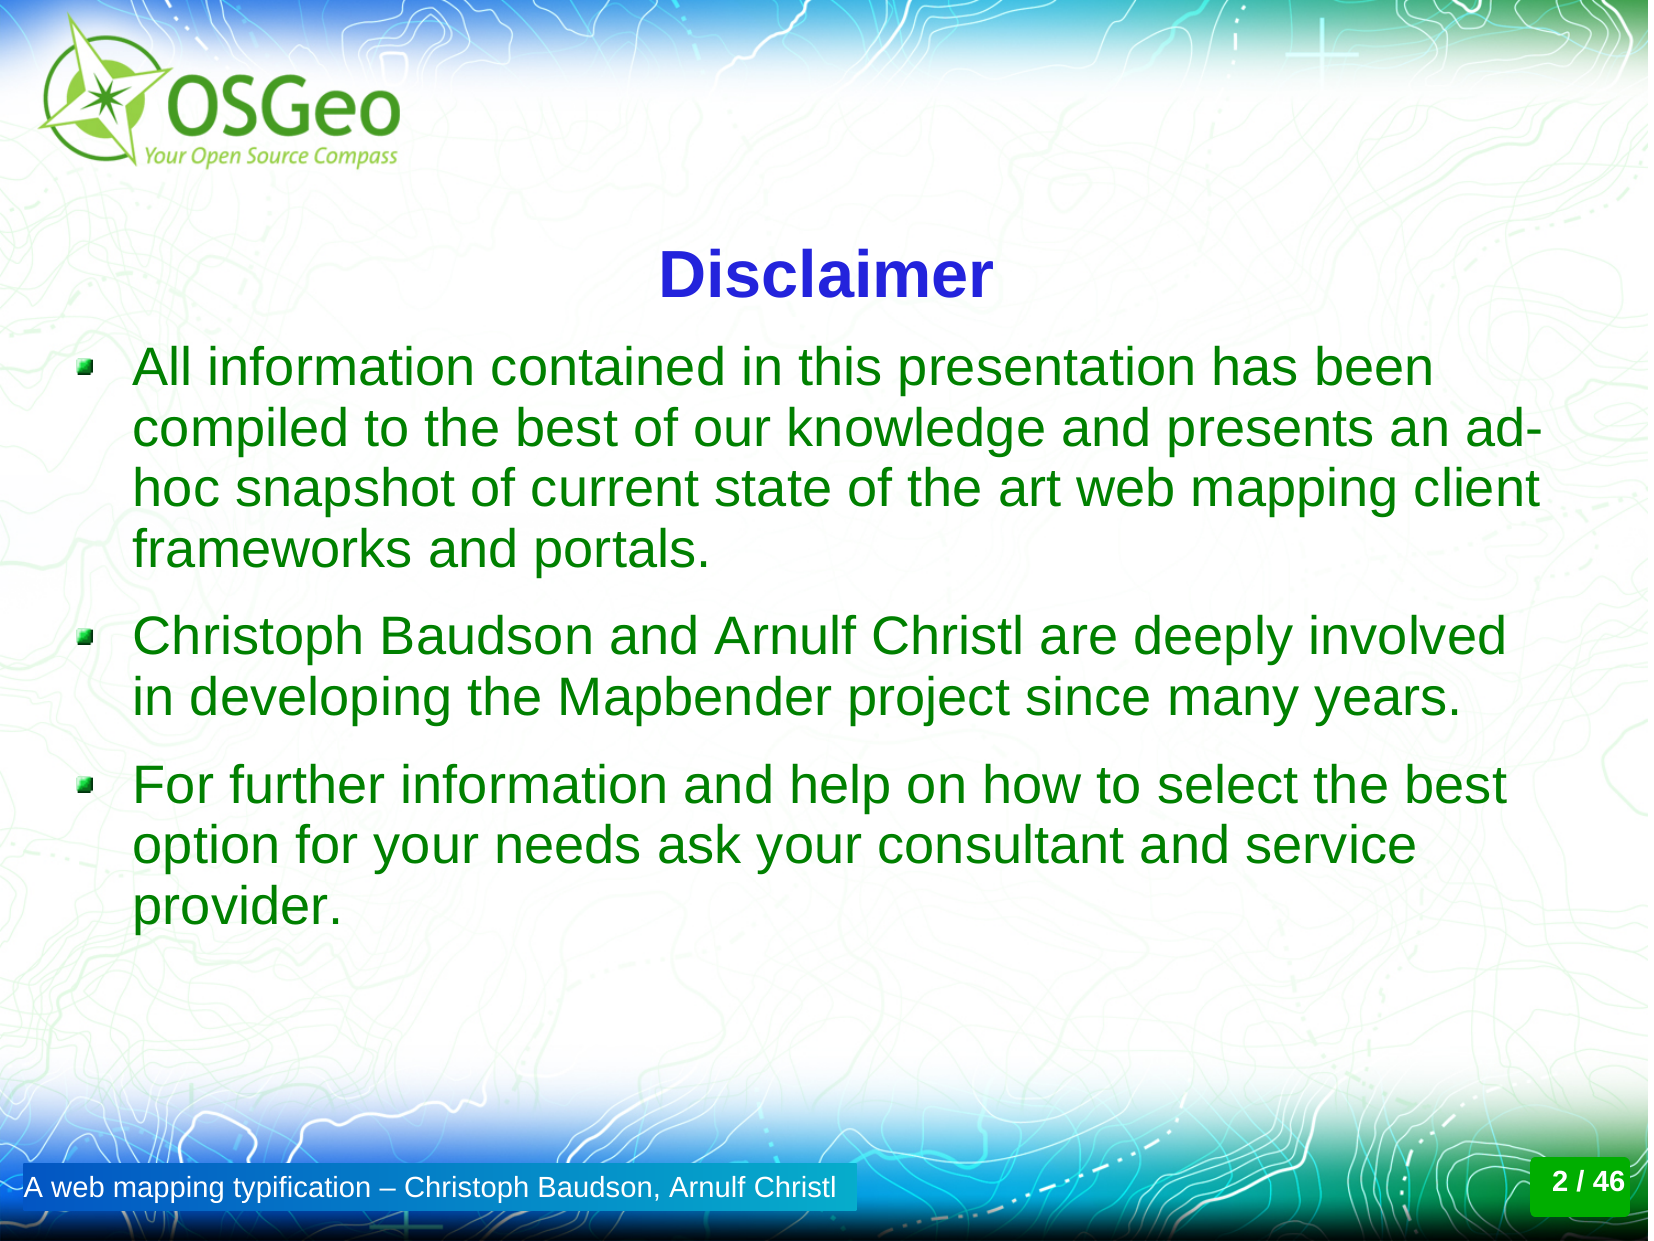

# Disclaimer
All information contained in this presentation has been compiled to the best of our knowledge and presents an ad-hoc snapshot of current state of the art web mapping client frameworks and portals.
Christoph Baudson and Arnulf Christl are deeply involved in developing the Mapbender project since many years.
For further information and help on how to select the best option for your needs ask your consultant and service provider.